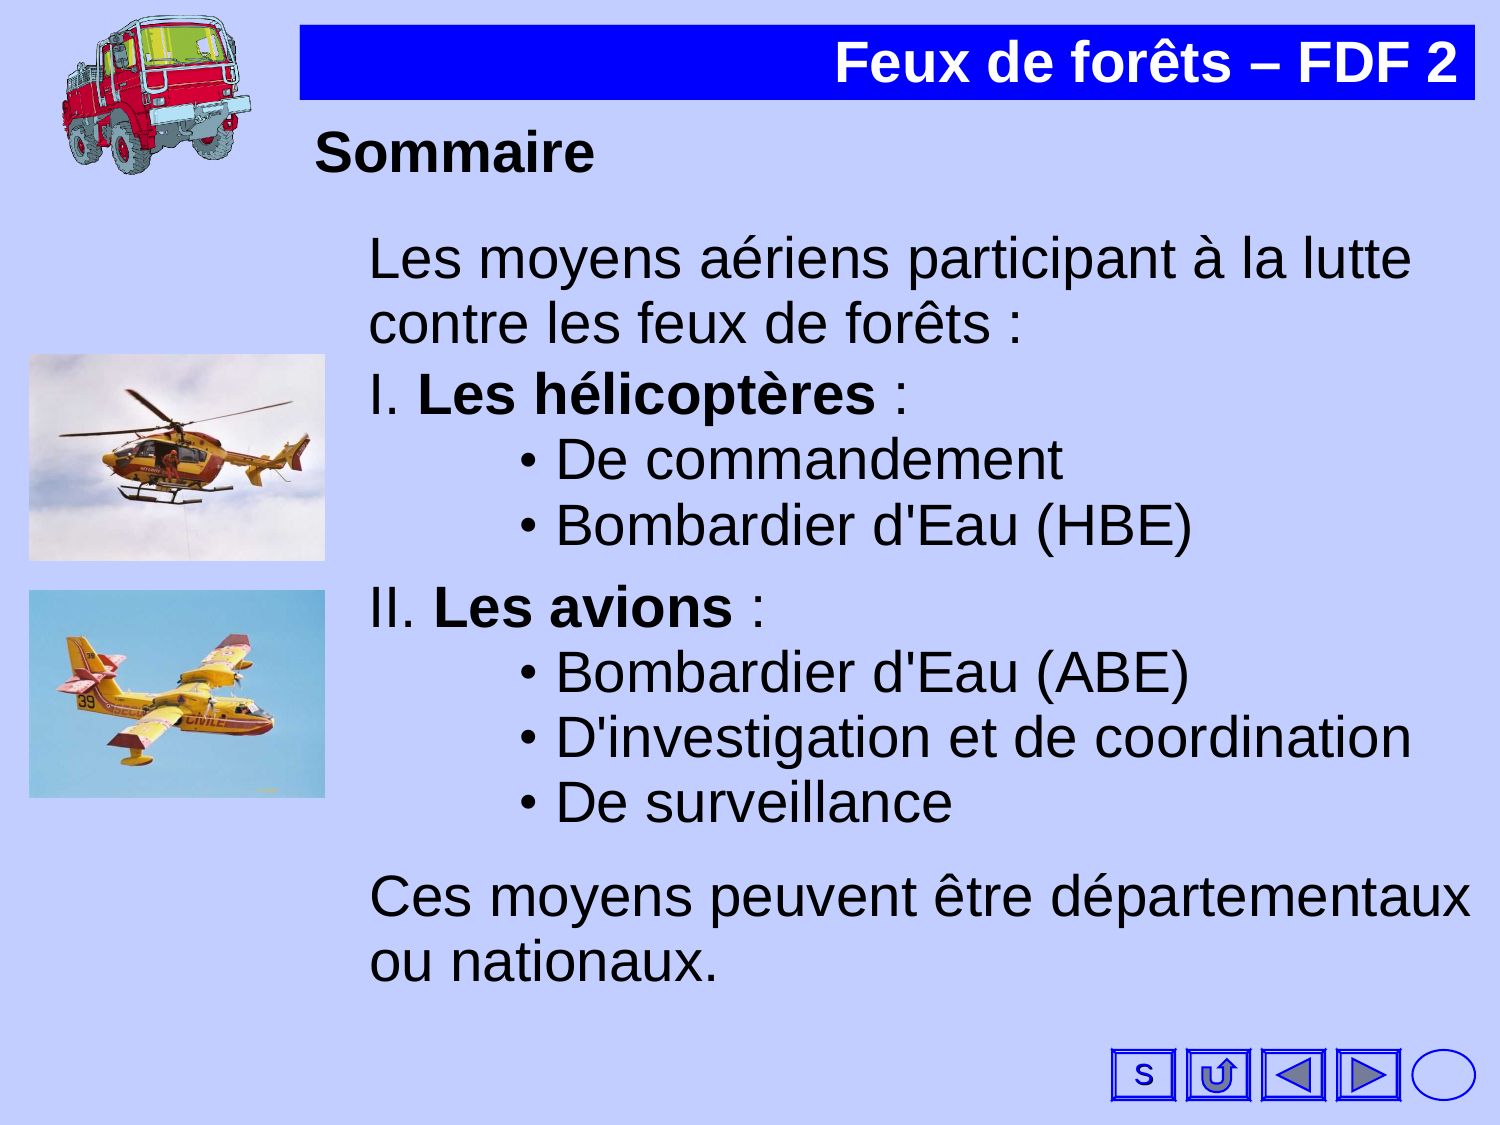

Feux de forêts – FDF 2
Sommaire
Les moyens aériens participant à la lutte contre les feux de forêts :
 Les hélicoptères :
 De commandement
 Bombardier d'Eau (HBE)
 Les avions :
 Bombardier d'Eau (ABE)
 D'investigation et de coordination
 De surveillance
Ces moyens peuvent être départementaux ou nationaux.